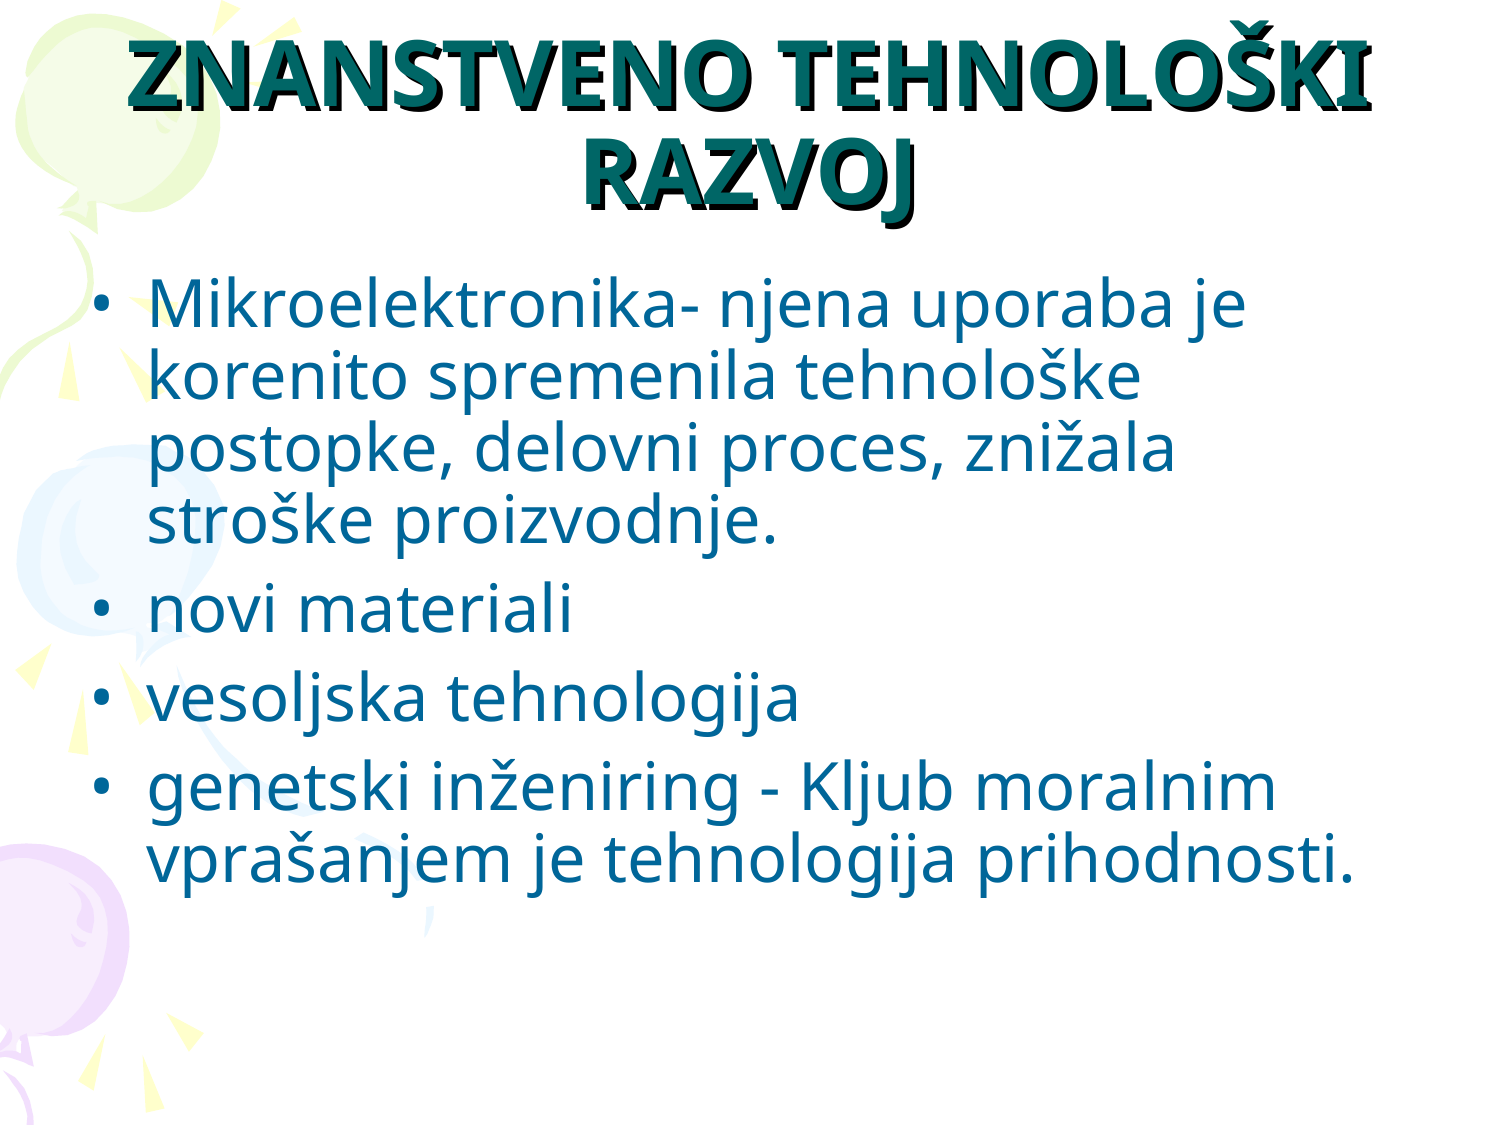

# ZNANSTVENO TEHNOLOŠKI RAZVOJ
Mikroelektronika- njena uporaba je korenito spremenila tehnološke postopke, delovni proces, znižala stroške proizvodnje.
novi materiali
vesoljska tehnologija
genetski inženiring - Kljub moralnim vprašanjem je tehnologija prihodnosti.